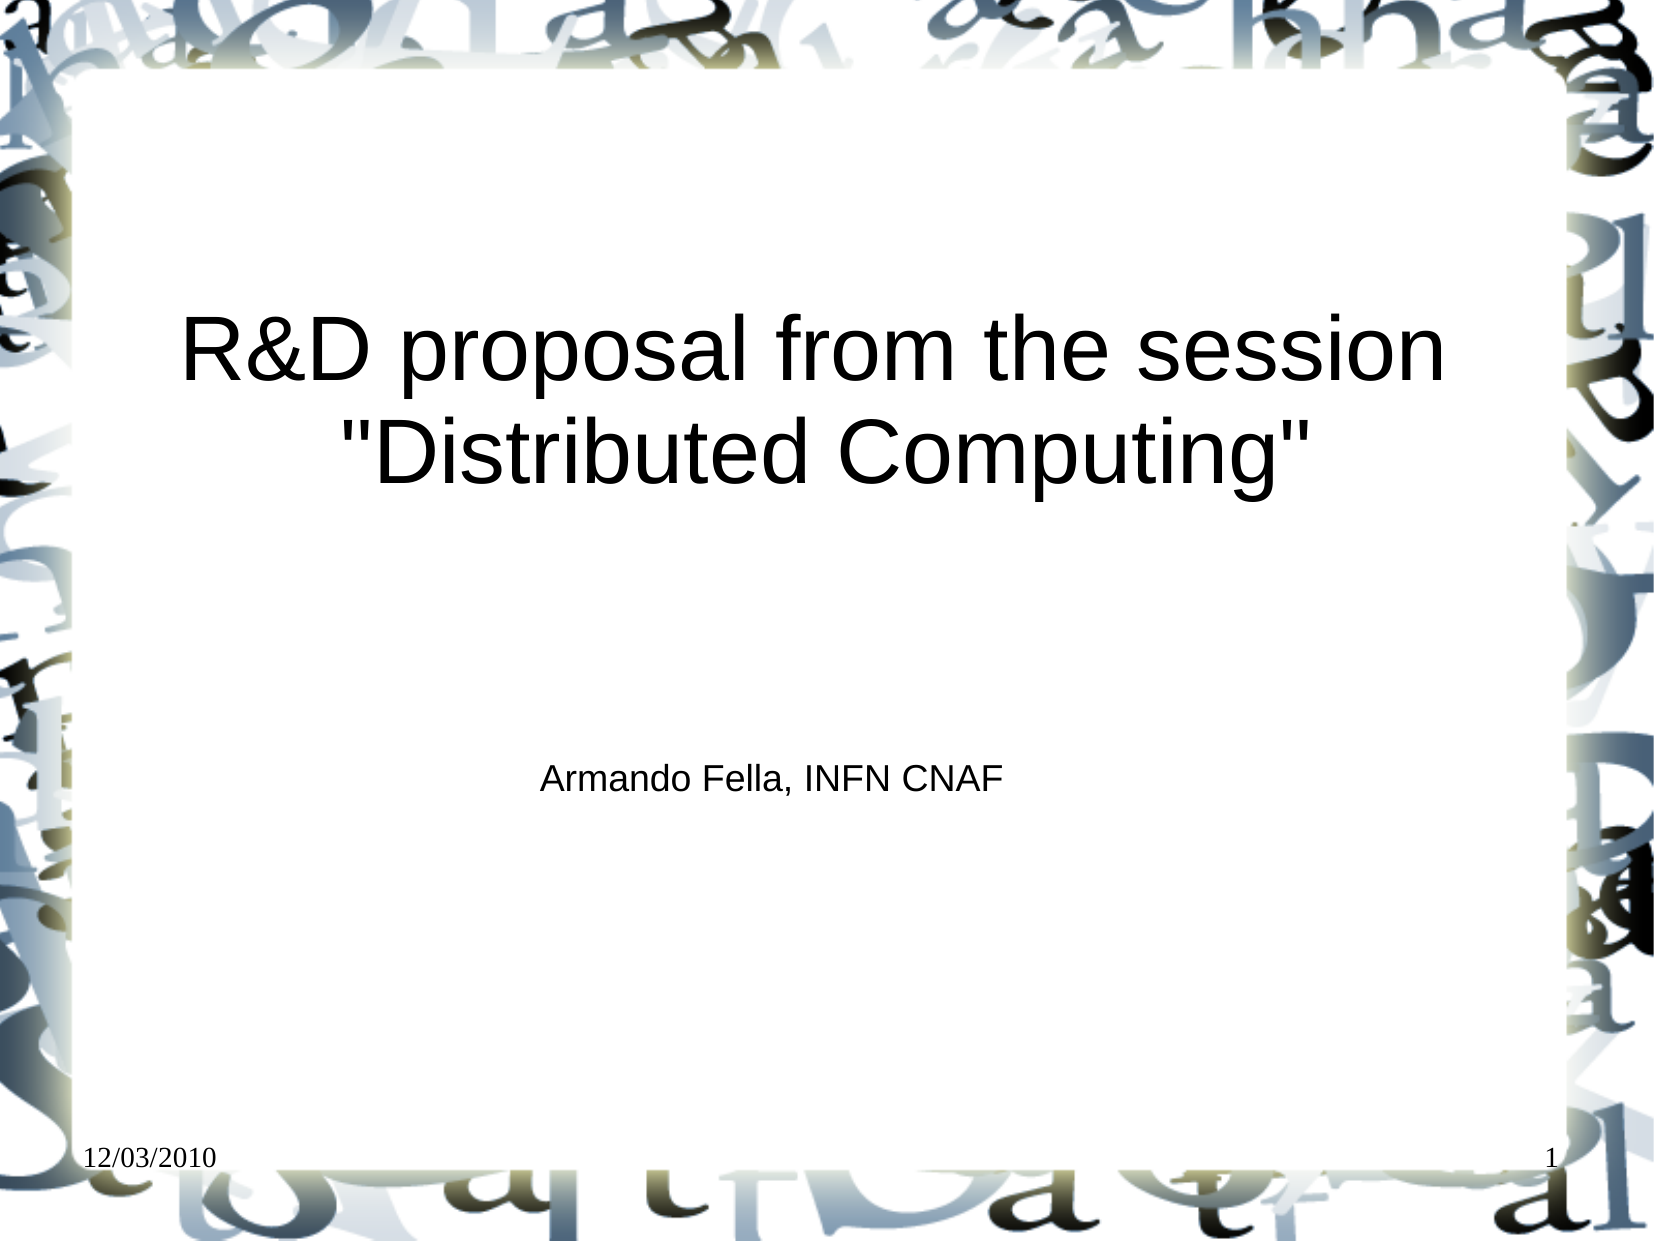

R&D proposal from the session
"Distributed Computing"
Armando Fella, INFN CNAF
12/03/2010
1